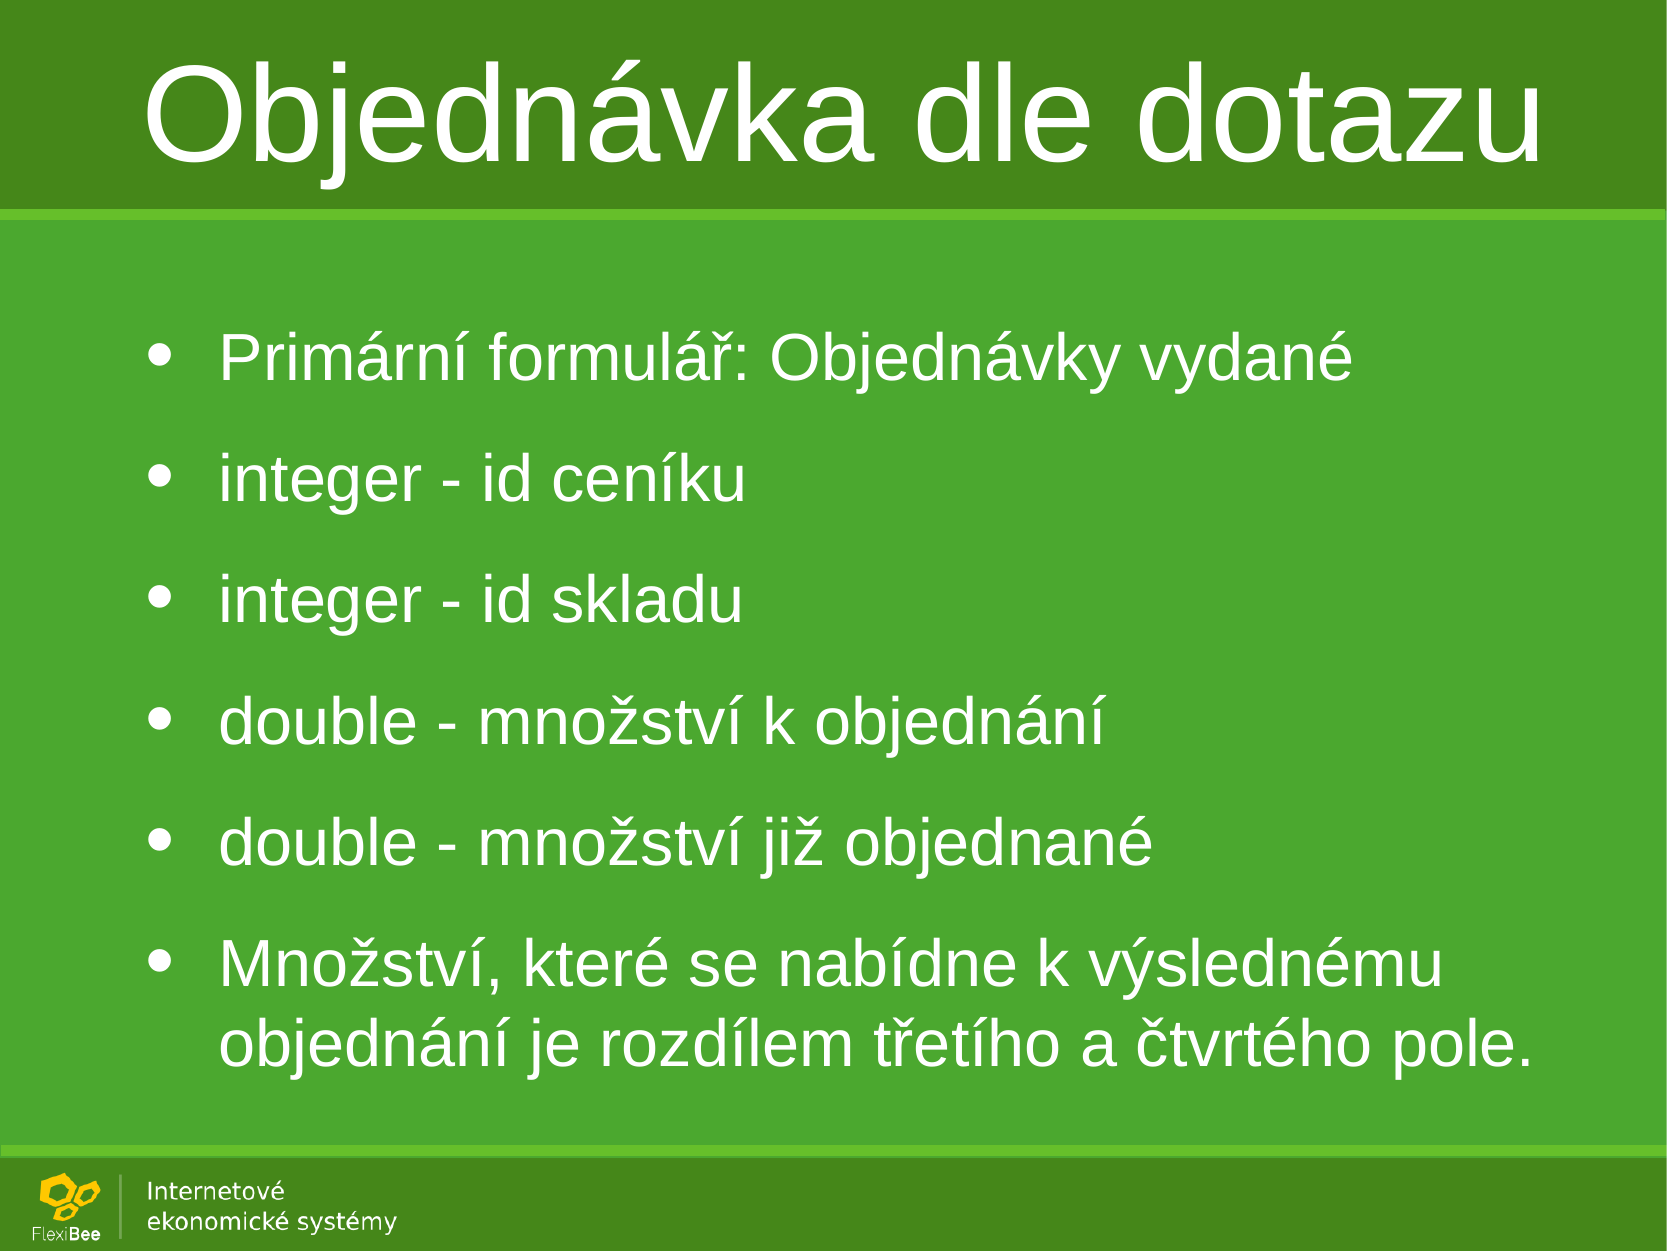

# Objednávka dle dotazu
Primární formulář: Objednávky vydané
integer - id ceníku
integer - id skladu
double - množství k objednání
double - množství již objednané
Množství, které se nabídne k výslednému objednání je rozdílem třetího a čtvrtého pole.